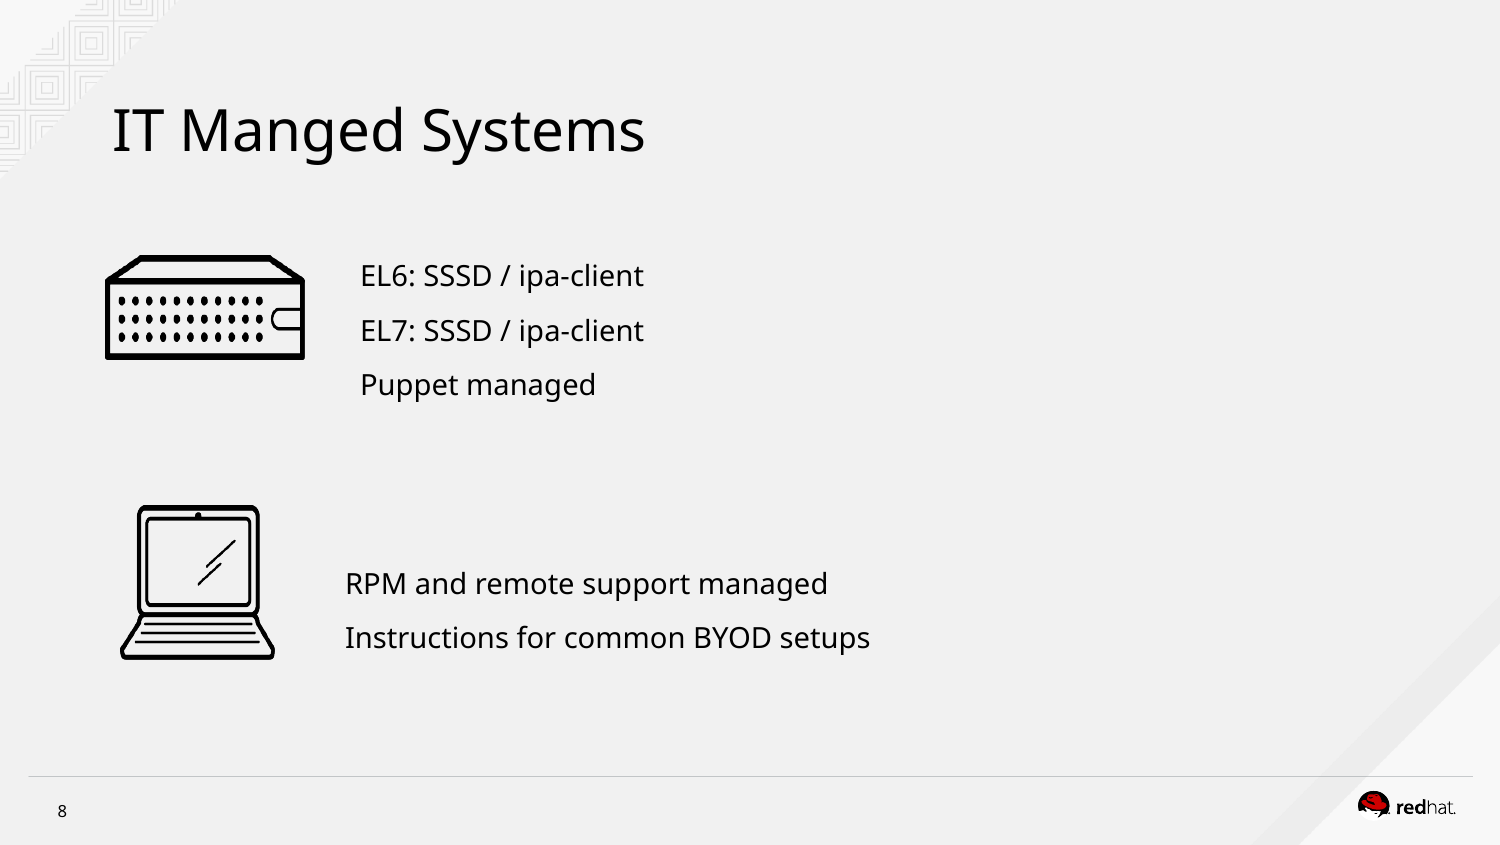

# IT Manged Systems
EL6: SSSD / ipa-client
EL7: SSSD / ipa-client
Puppet managed
RPM and remote support managed
Instructions for common BYOD setups
8